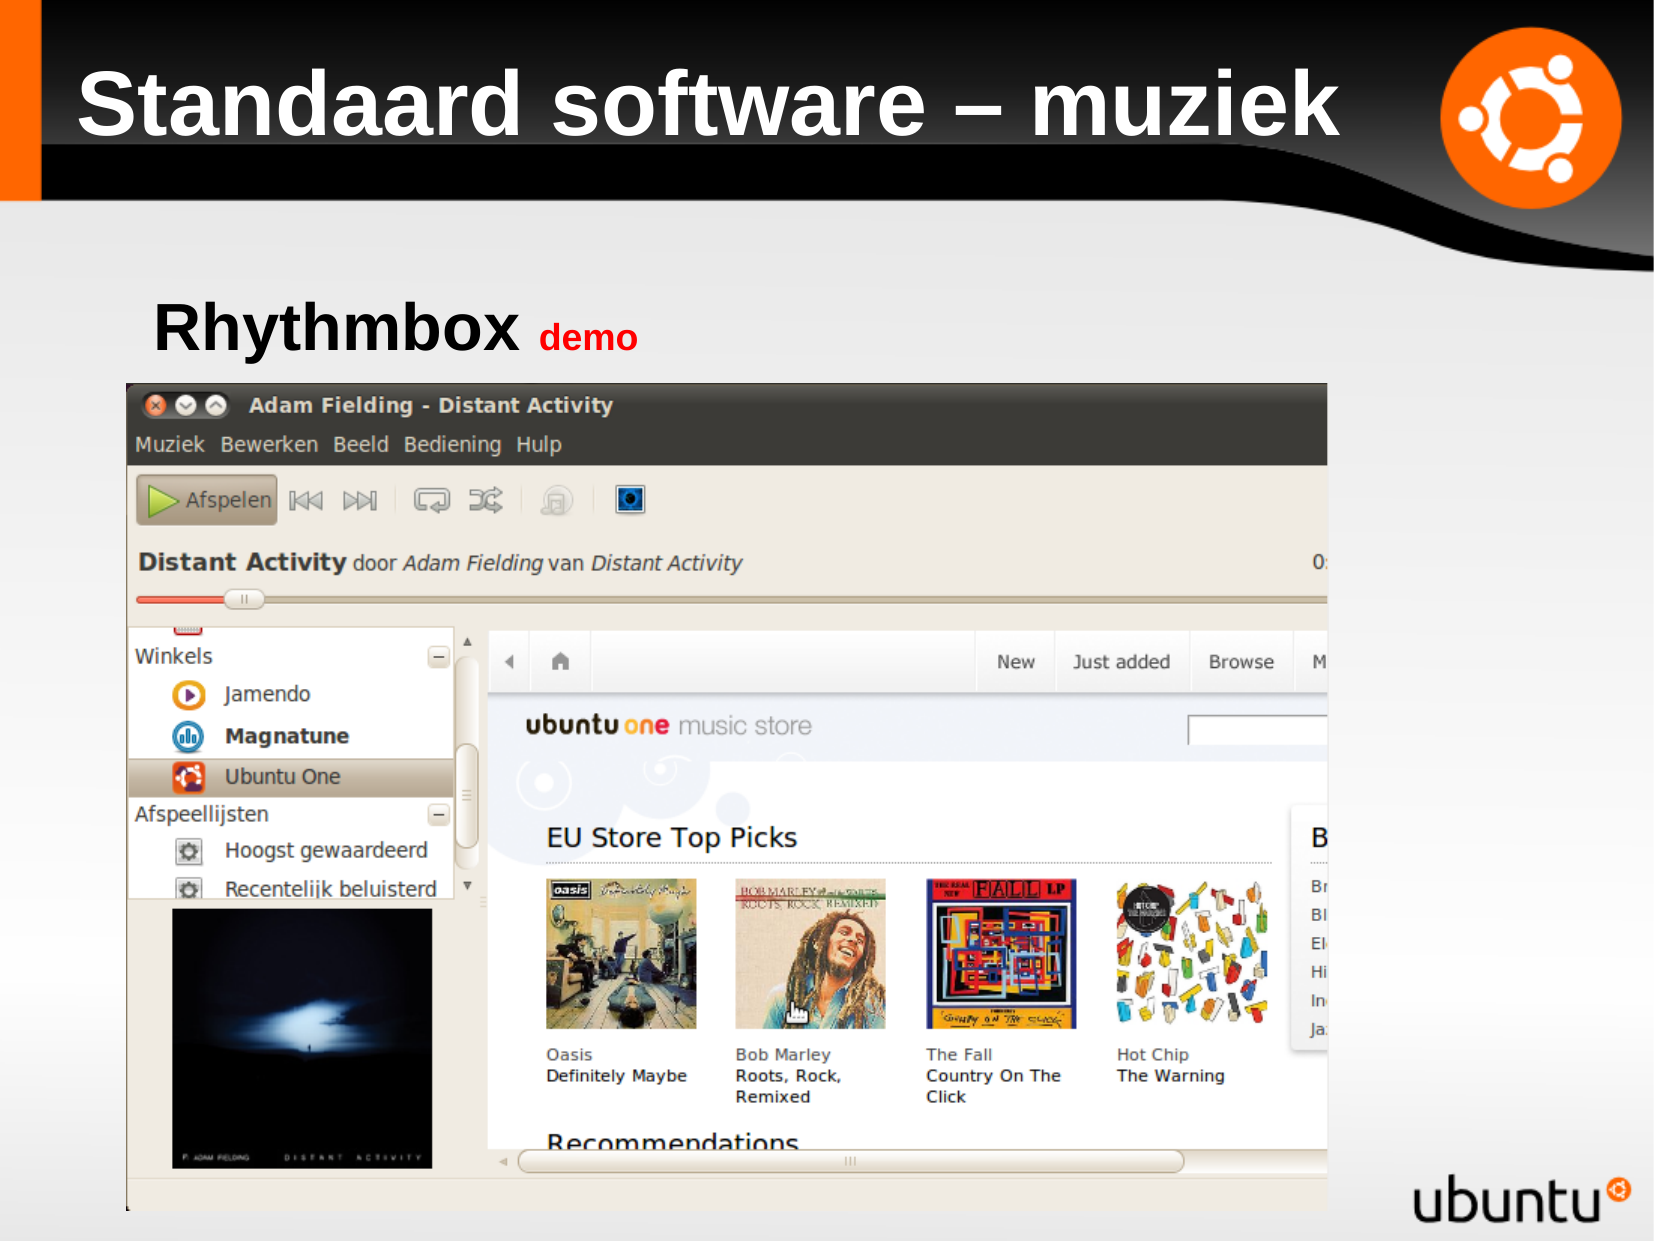

# Standaard software – muziek
Rhythmbox demo